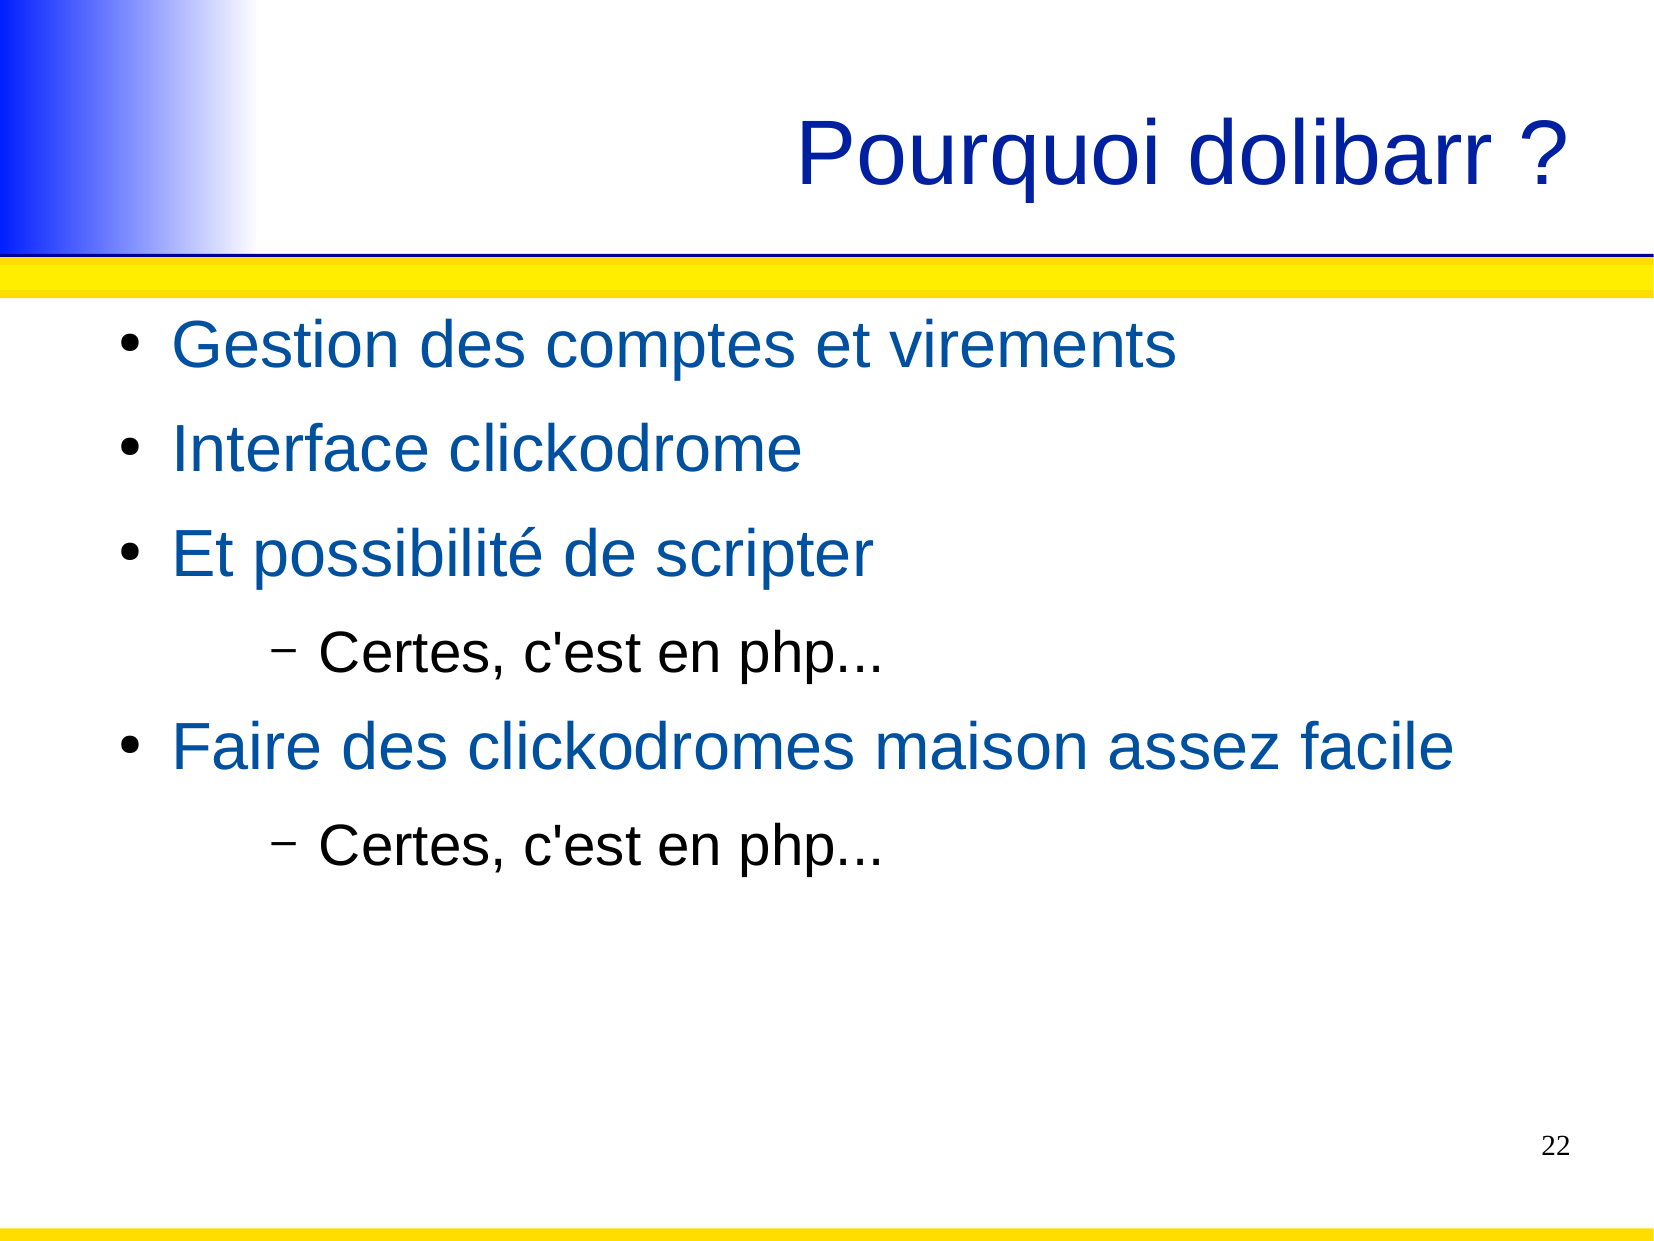

# Pourquoi dolibarr ?
Gestion des comptes et virements
Interface clickodrome
Et possibilité de scripter
Certes, c'est en php...
Faire des clickodromes maison assez facile
Certes, c'est en php...
22